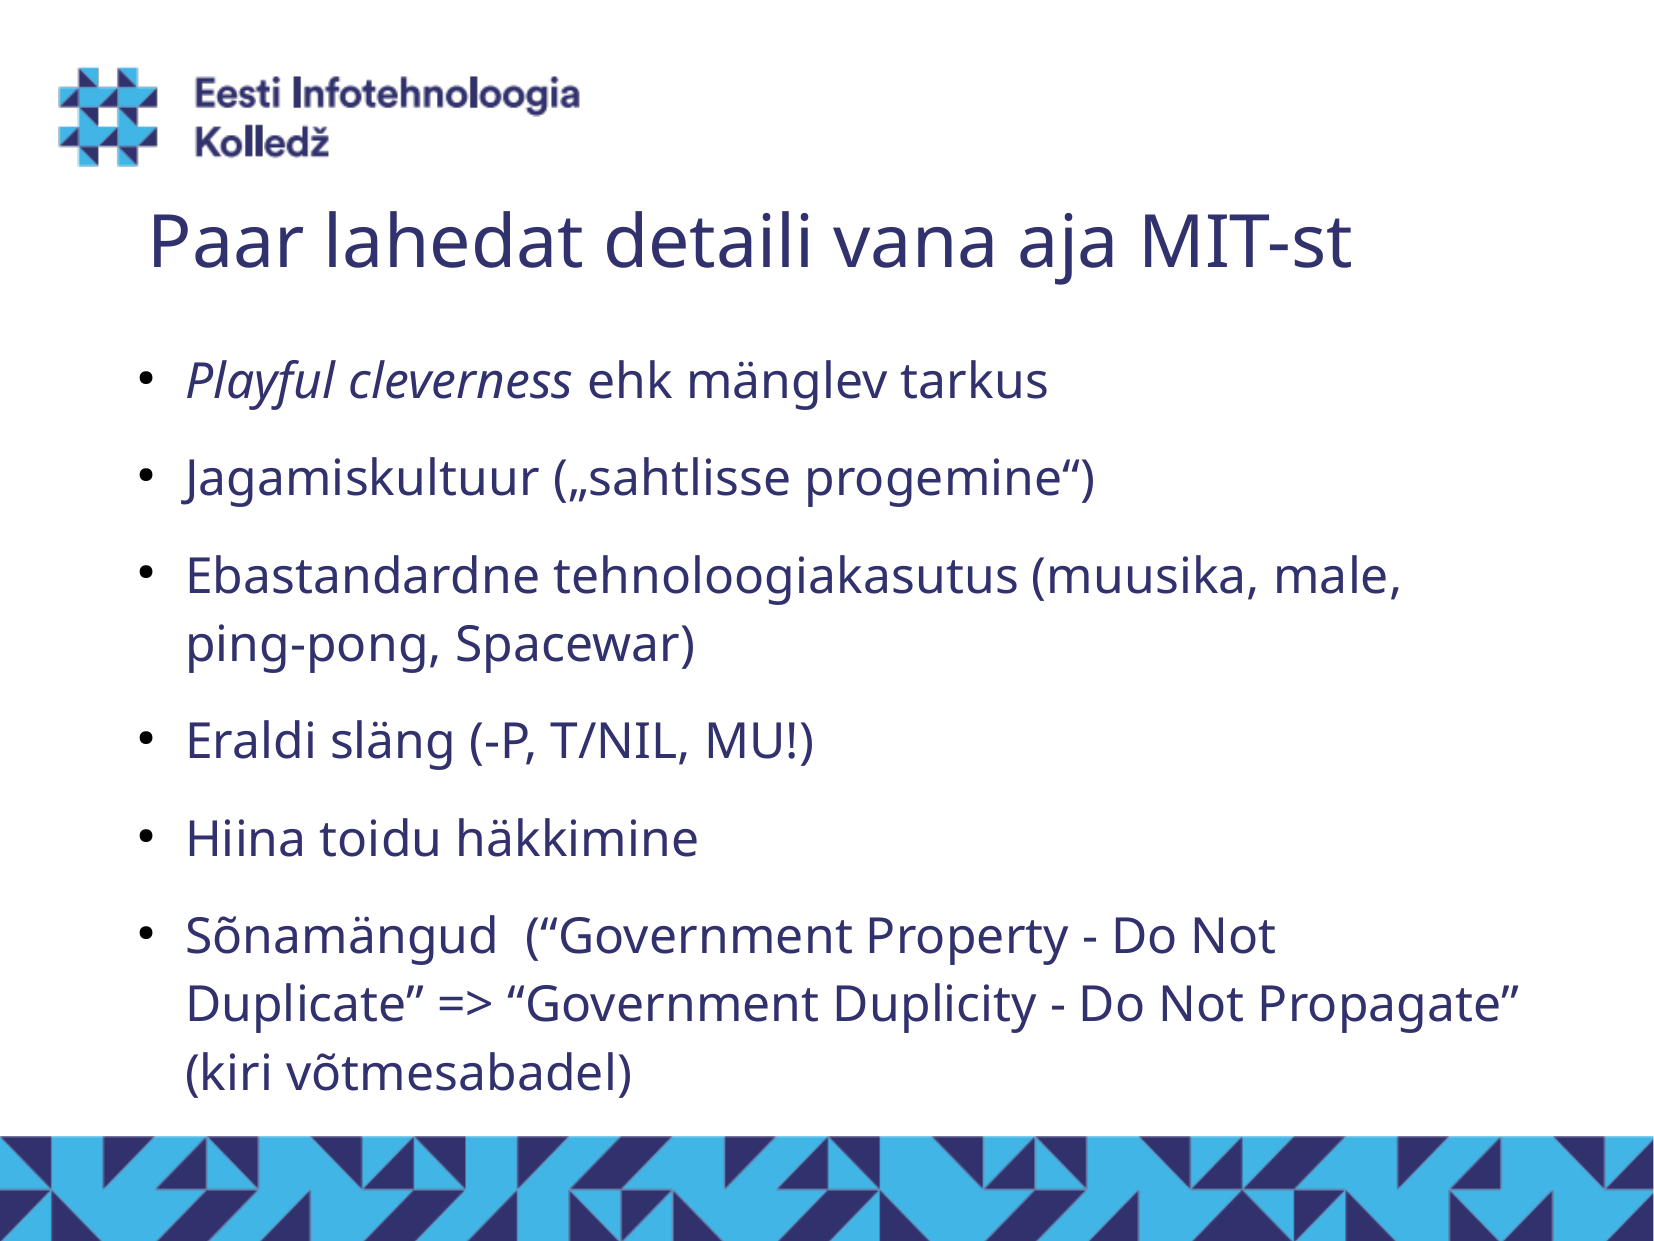

# Paar lahedat detaili vana aja MIT-st
Playful cleverness ehk mänglev tarkus
Jagamiskultuur („sahtlisse progemine“)
Ebastandardne tehnoloogiakasutus (muusika, male, ping-pong, Spacewar)
Eraldi släng (-P, T/NIL, MU!)
Hiina toidu häkkimine
Sõnamängud (“Government Property - Do Not Duplicate” => “Government Duplicity - Do Not Propagate” (kiri võtmesabadel)